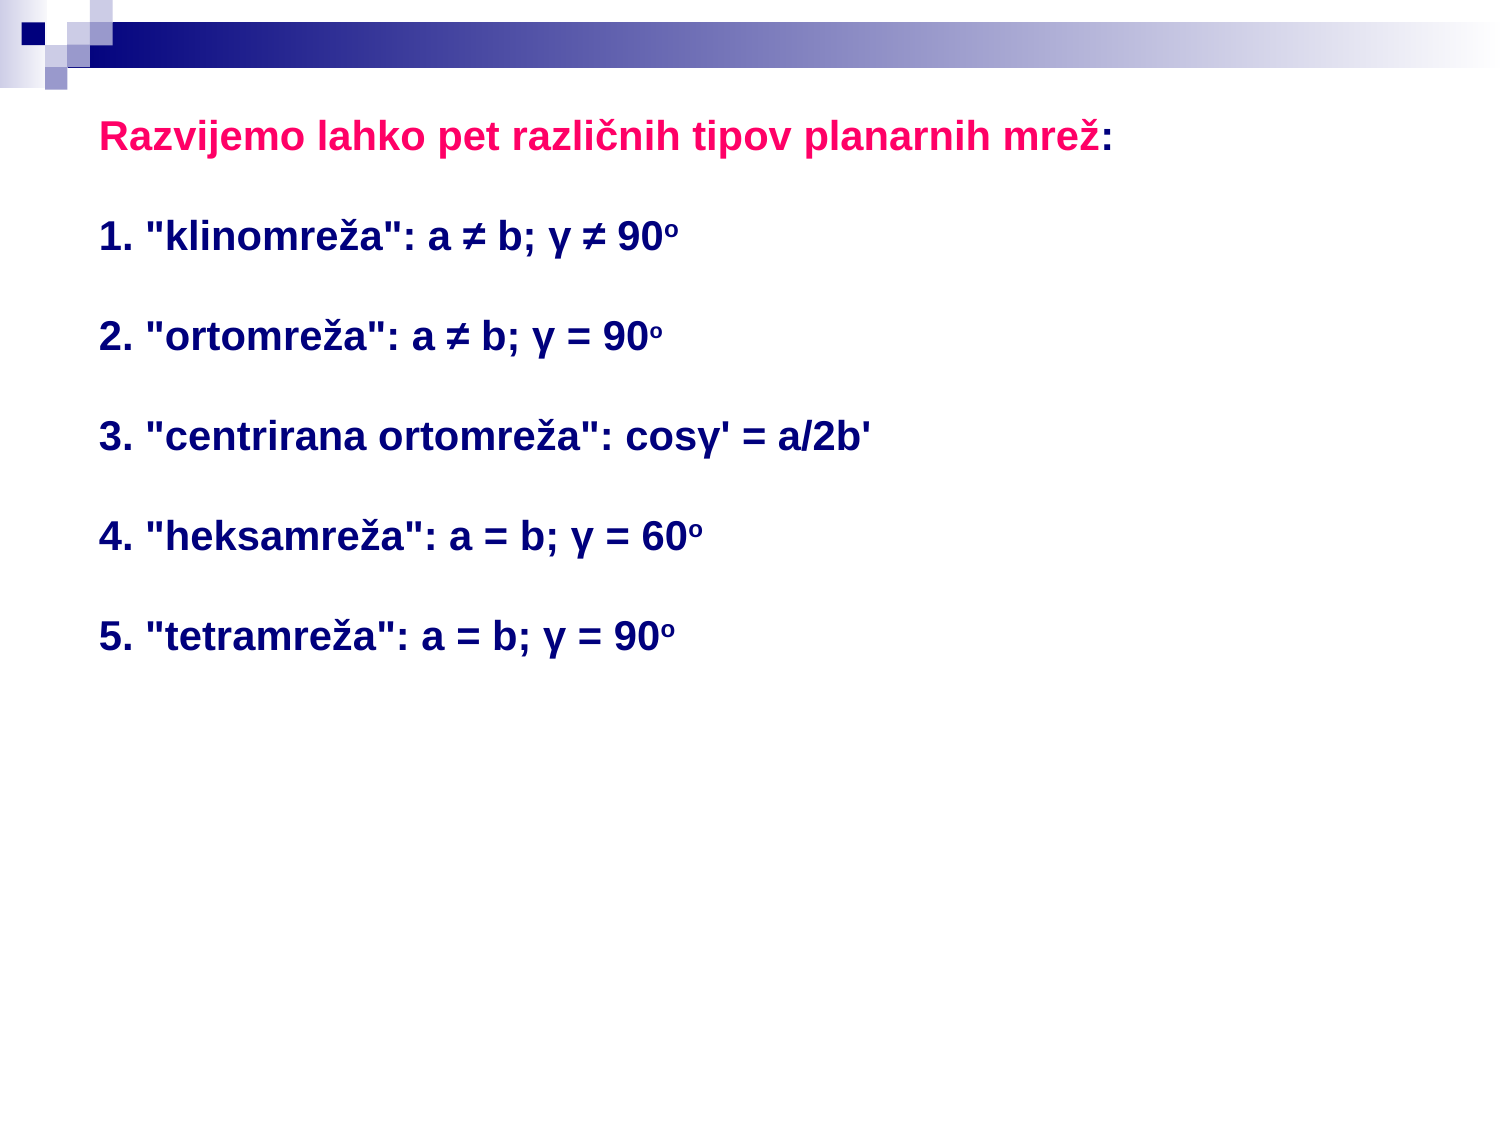

Razvijemo lahko pet različnih tipov planarnih mrež:
1. "klinomreža": a ≠ b; γ ≠ 90o
2. "ortomreža": a ≠ b; γ = 90o
3. "centrirana ortomreža": cosγ' = a/2b'
4. "heksamreža": a = b; γ = 60o
5. "tetramreža": a = b; γ = 90o